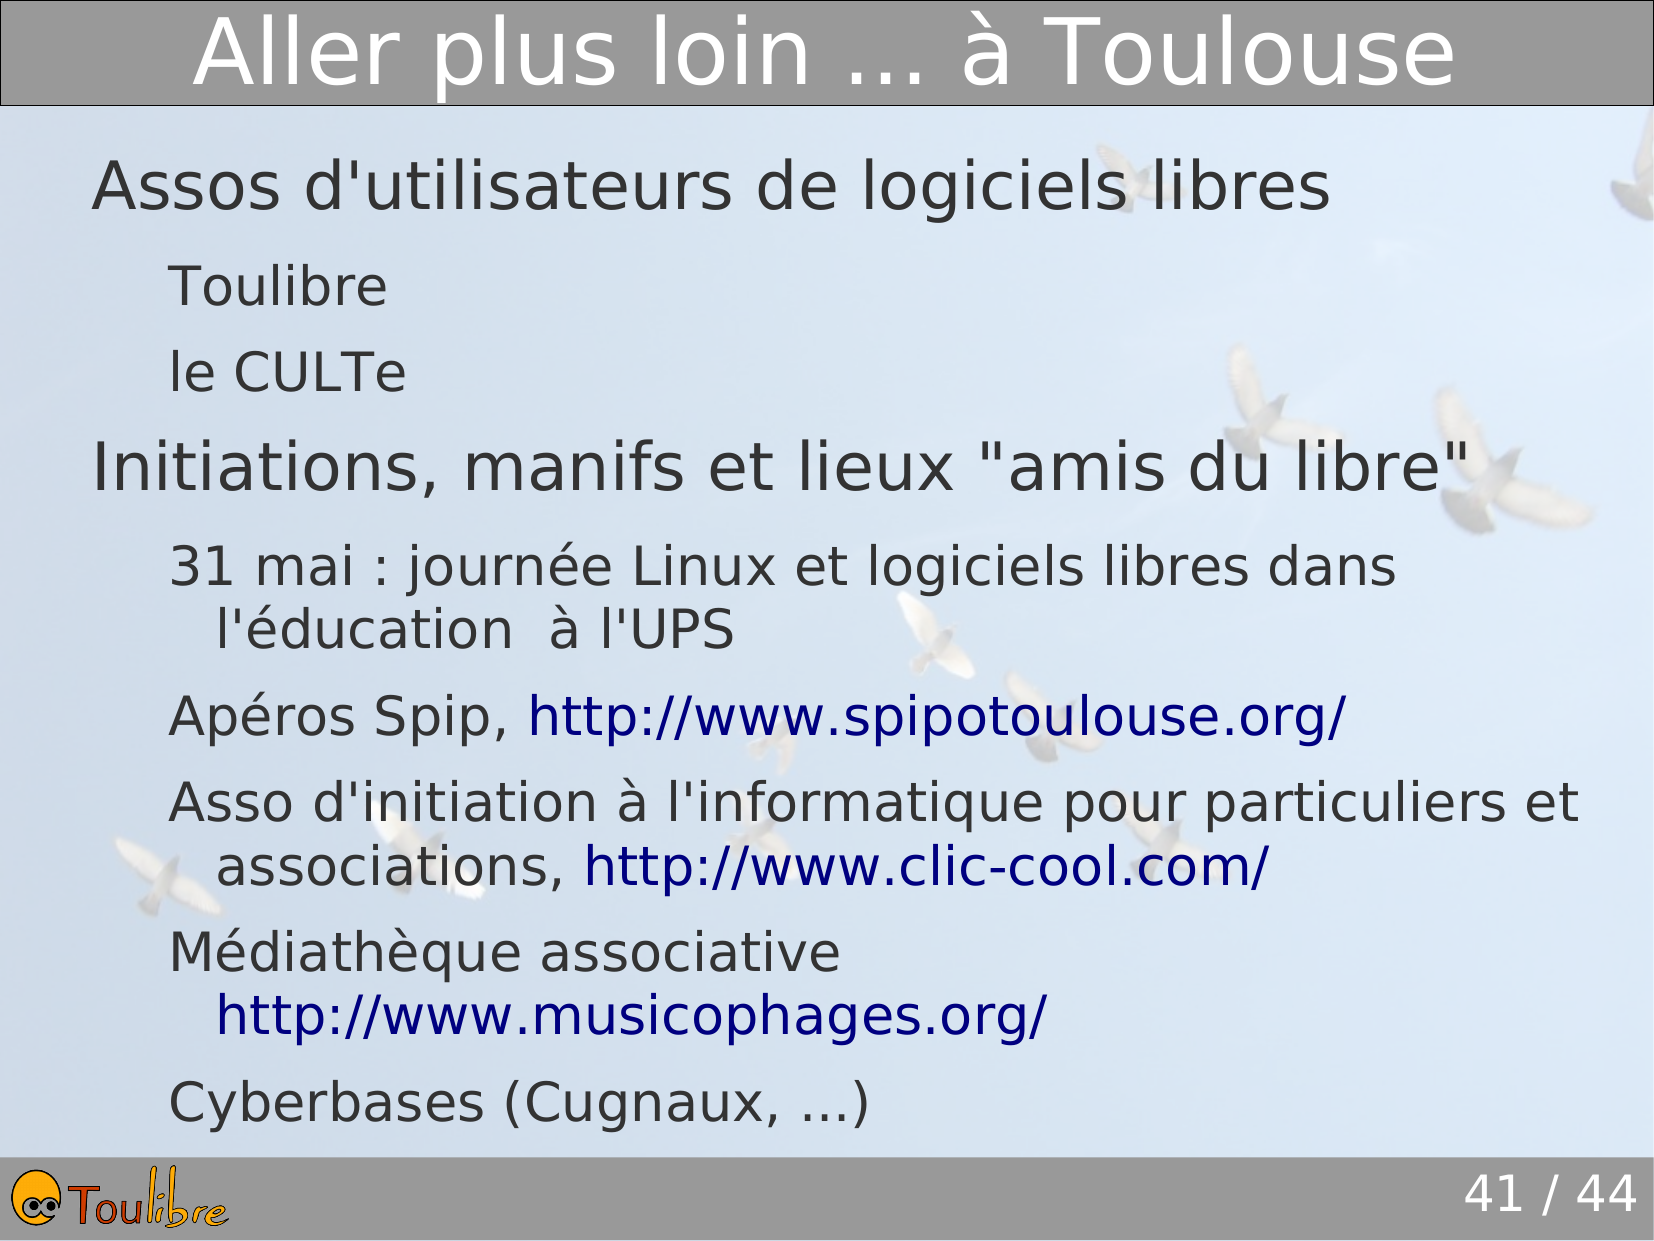

# Aller plus loin ... à Toulouse
Assos d'utilisateurs de logiciels libres
Toulibre
le CULTe
Initiations, manifs et lieux "amis du libre"
31 mai : journée Linux et logiciels libres dans l'éducation à l'UPS
Apéros Spip, http://www.spipotoulouse.org/
Asso d'initiation à l'informatique pour particuliers et associations, http://www.clic-cool.com/
Médiathèque associative http://www.musicophages.org/
Cyberbases (Cugnaux, ...)